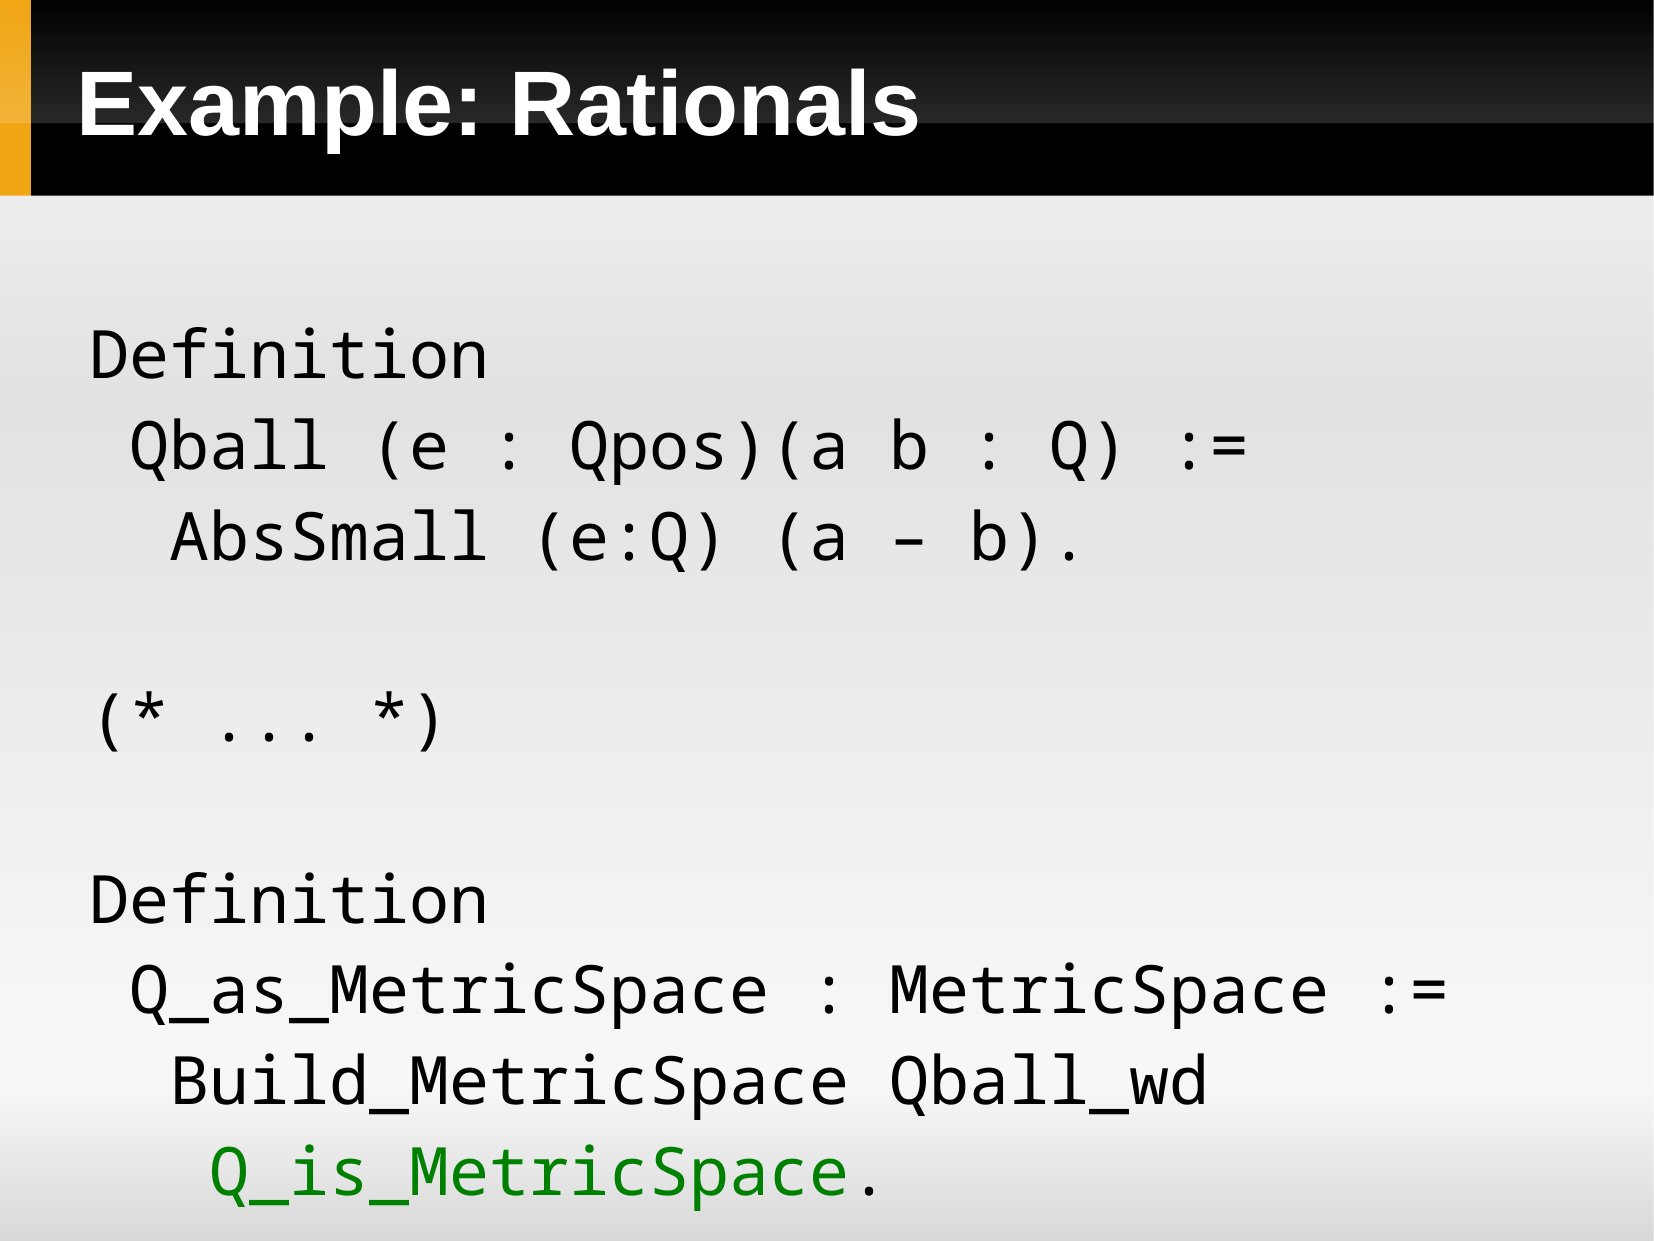

# Example: Rationals
Definition
 Qball (e : Qpos)(a b : Q) :=
 AbsSmall (e:Q) (a – b).
(* ... *)
Definition
 Q_as_MetricSpace : MetricSpace :=
 Build_MetricSpace Qball_wd
 Q_is_MetricSpace.